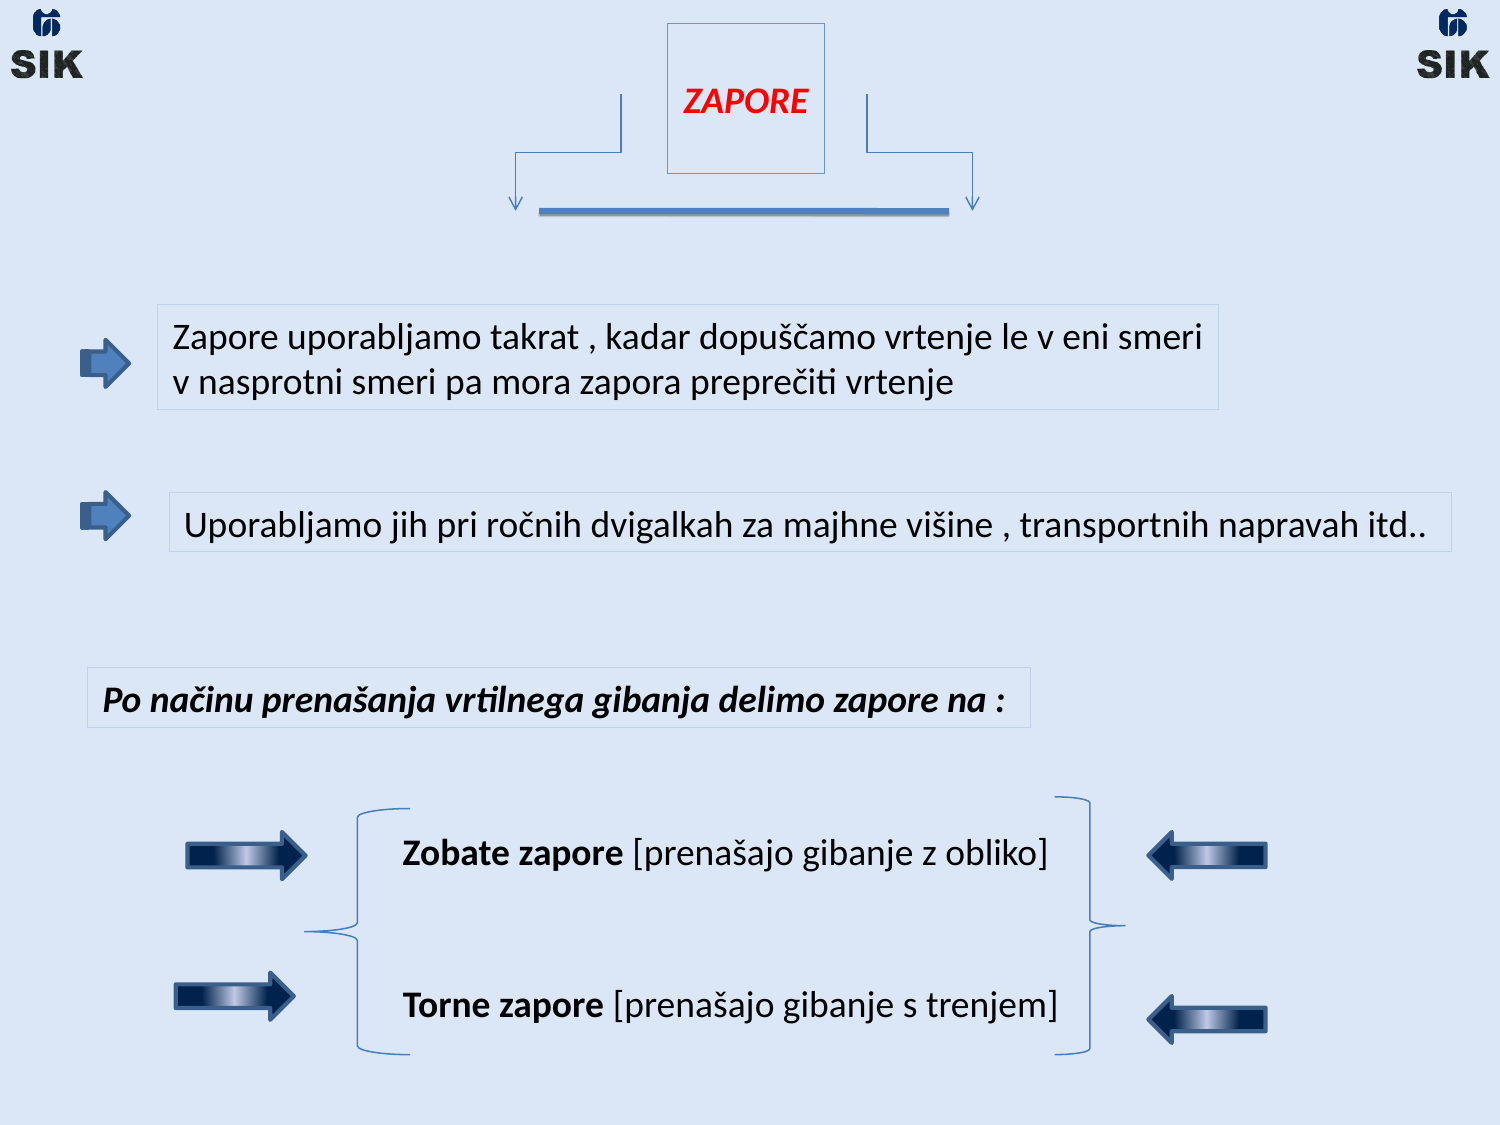

ZAPORE
Zapore uporabljamo takrat , kadar dopuščamo vrtenje le v eni smeri
v nasprotni smeri pa mora zapora preprečiti vrtenje
Uporabljamo jih pri ročnih dvigalkah za majhne višine , transportnih napravah itd..
Po načinu prenašanja vrtilnega gibanja delimo zapore na :
Zobate zapore [prenašajo gibanje z obliko]
Torne zapore [prenašajo gibanje s trenjem]